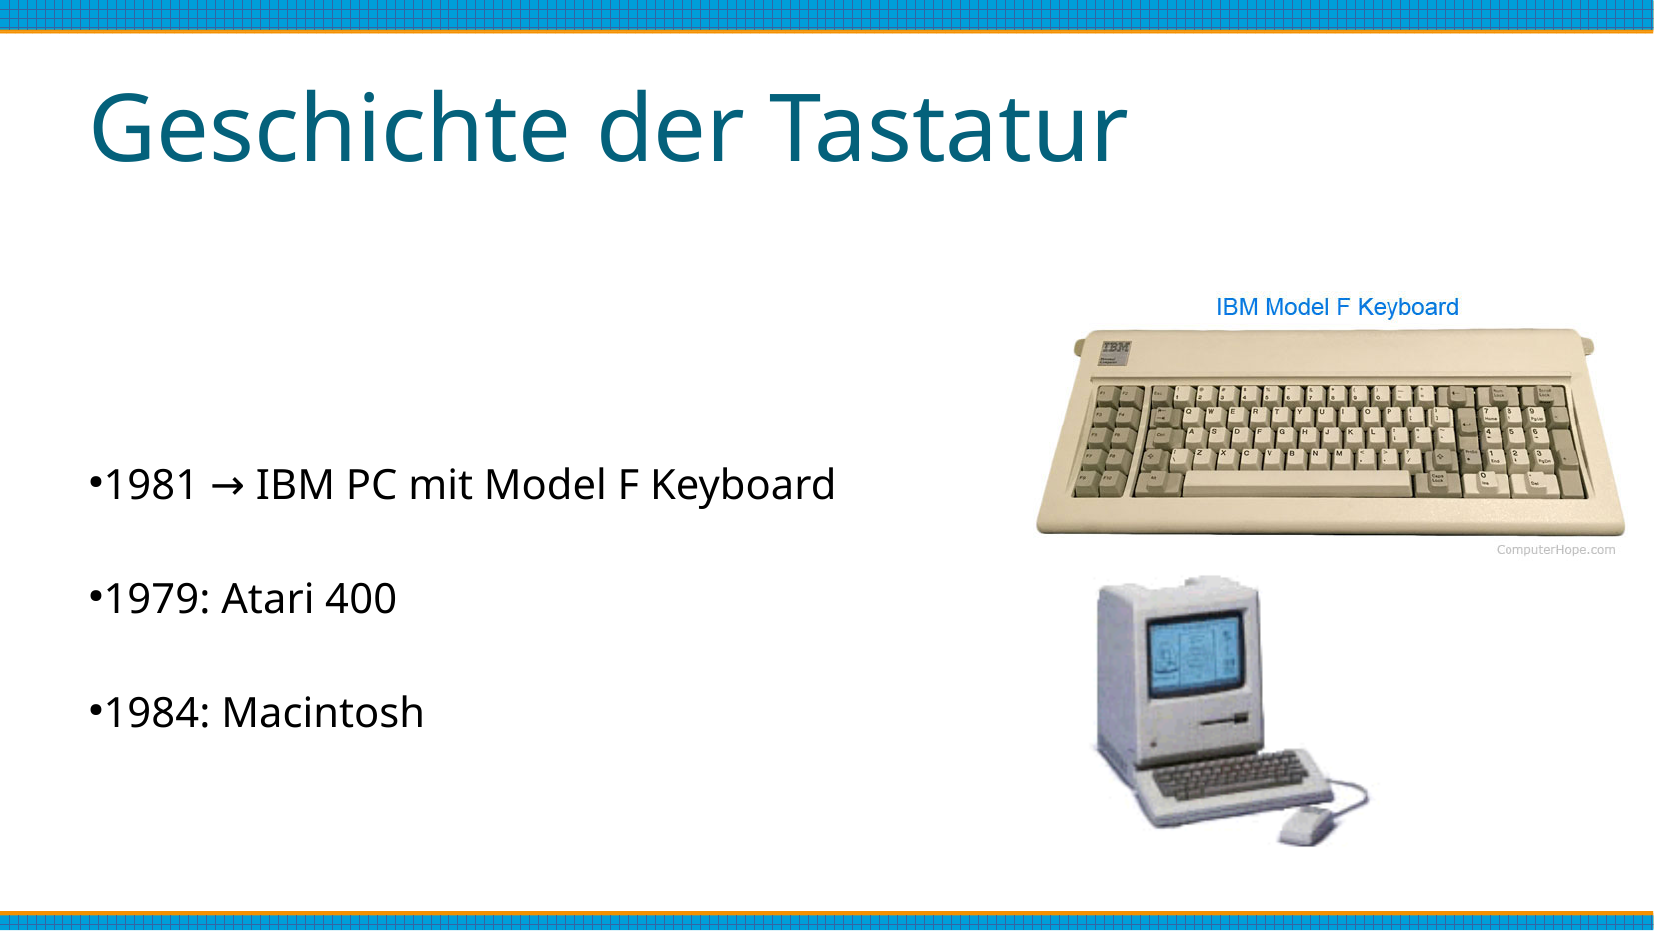

# Geschichte der Tastatur
1981 → IBM PC mit Model F Keyboard
1979: Atari 400
1984: Macintosh